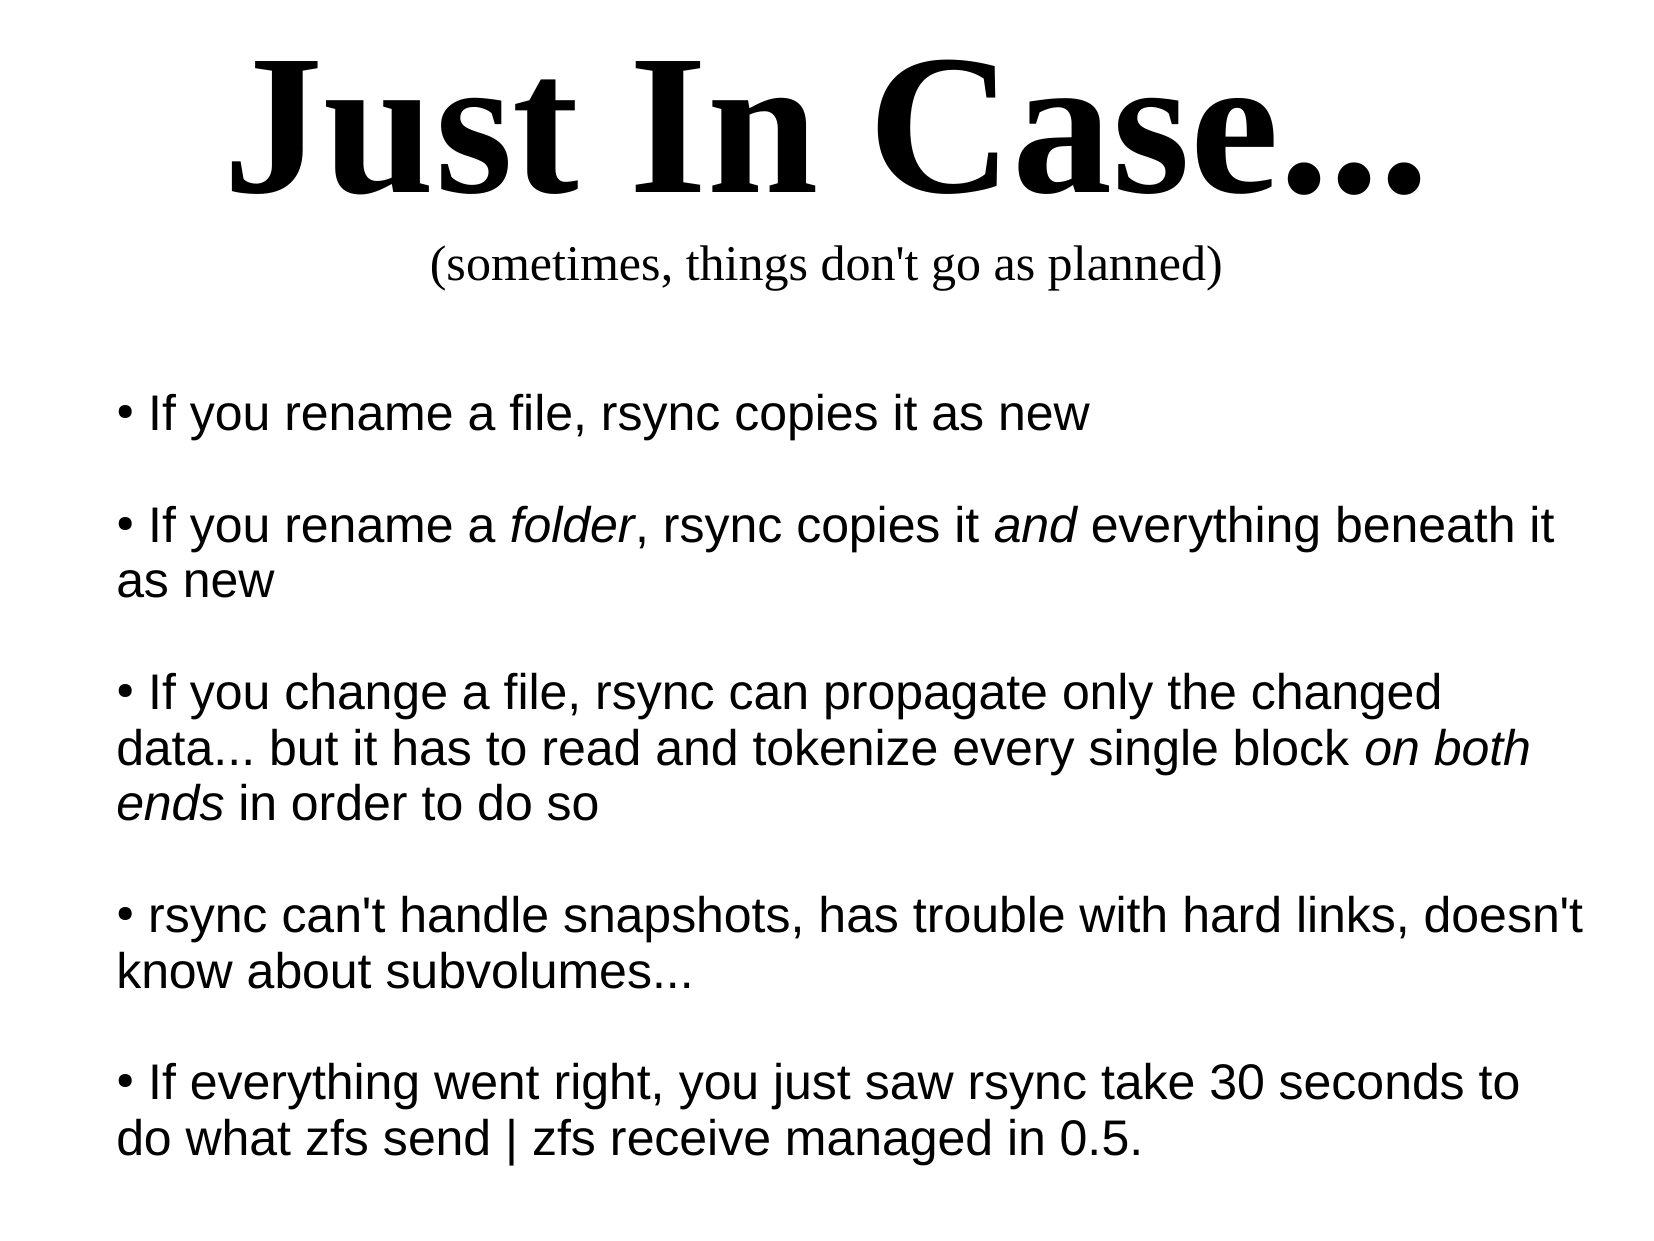

# Just In Case... (sometimes, things don't go as planned)
| If you rename a file, rsync copies it as new If you rename a folder, rsync copies it and everything beneath it as new If you change a file, rsync can propagate only the changed data... but it has to read and tokenize every single block on both ends in order to do so rsync can't handle snapshots, has trouble with hard links, doesn't know about subvolumes... If everything went right, you just saw rsync take 30 seconds to do what zfs send | zfs receive managed in 0.5. |
| --- |